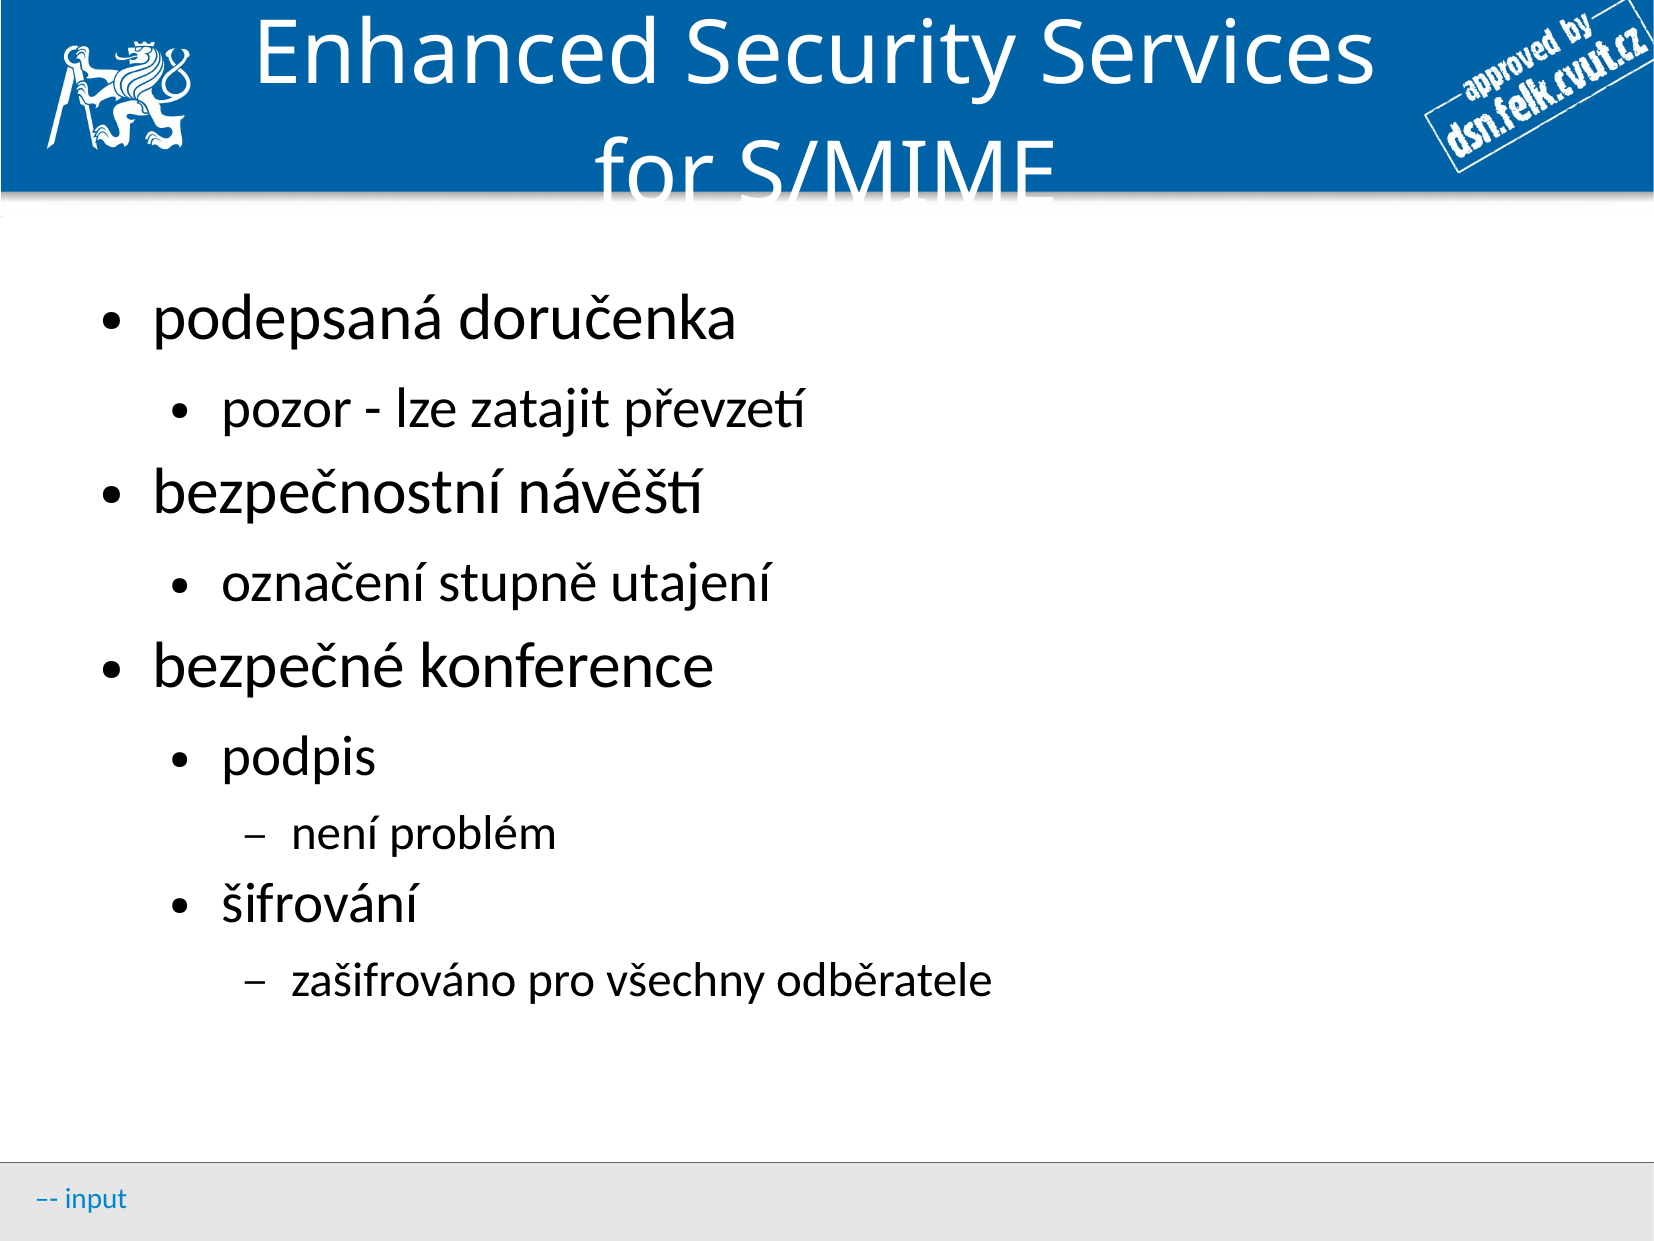

# Enhanced Security Services for S/MIME
podepsaná doručenka
pozor - lze zatajit převzetí
bezpečnostní návěští
označení stupně utajení
bezpečné konference
podpis
není problém
šifrování
zašifrováno pro všechny odběratele